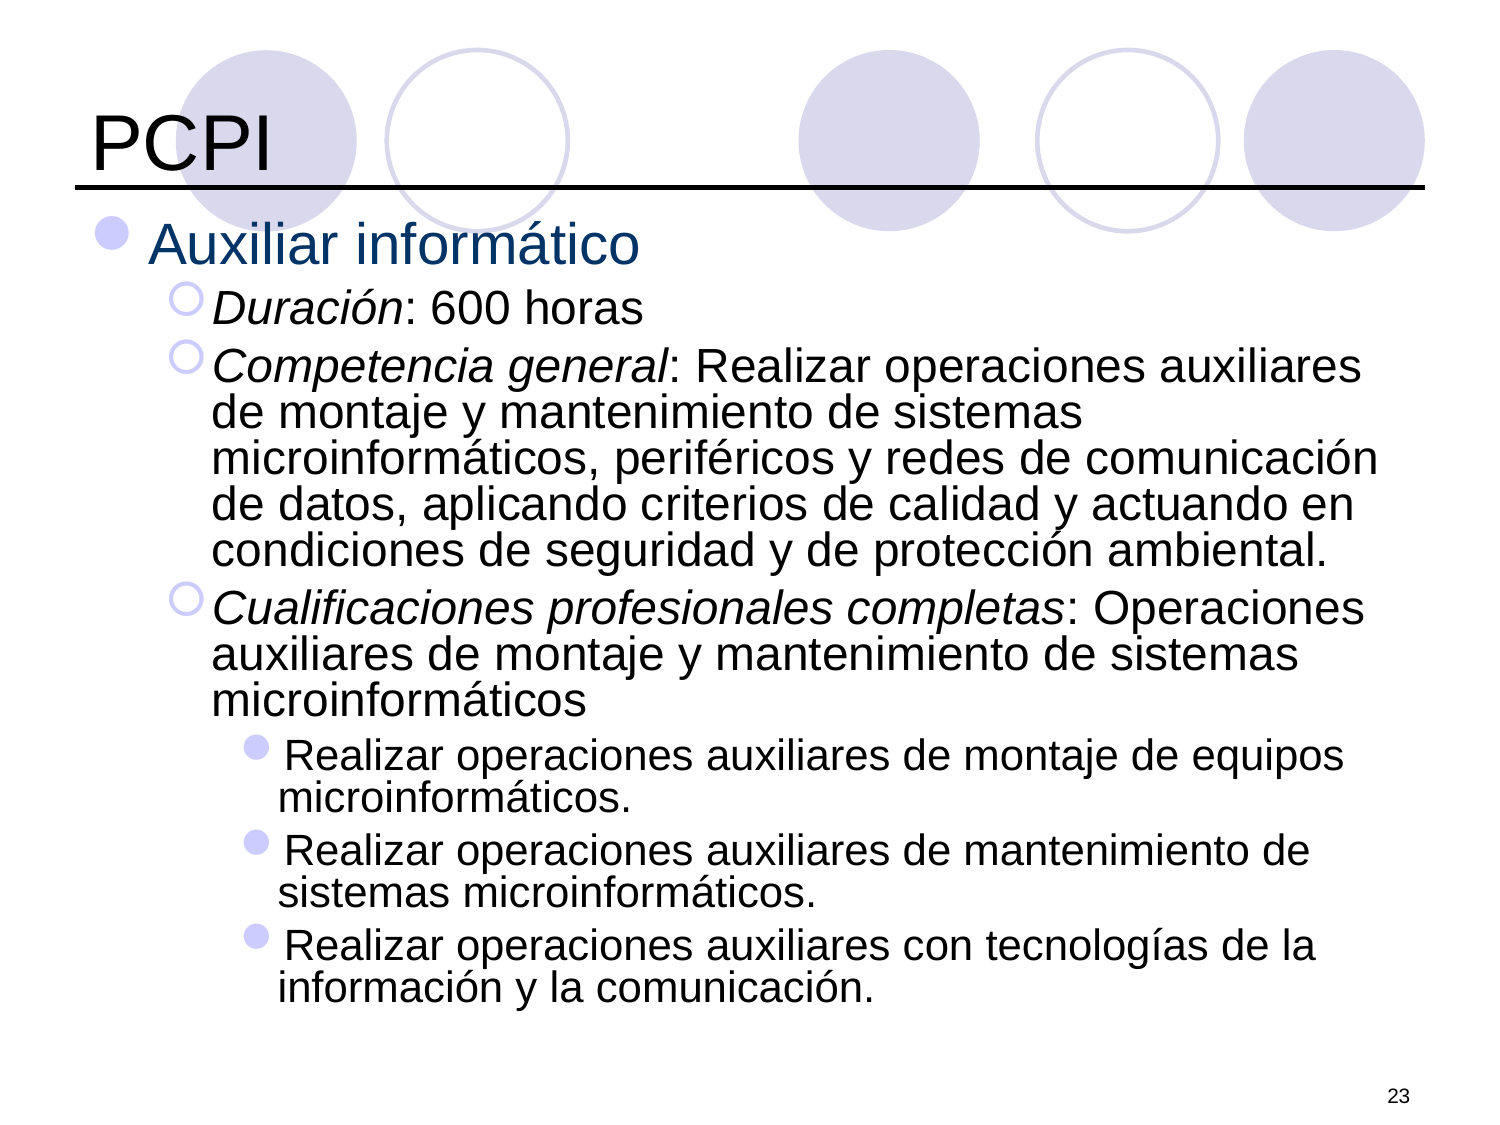

# PCPI
Auxiliar informático
Duración: 600 horas
Competencia general: Realizar operaciones auxiliares de montaje y mantenimiento de sistemas microinformáticos, periféricos y redes de comunicación de datos, aplicando criterios de calidad y actuando en condiciones de seguridad y de protección ambiental.
Cualificaciones profesionales completas: Operaciones auxiliares de montaje y mantenimiento de sistemas microinformáticos
Realizar operaciones auxiliares de montaje de equipos microinformáticos.
Realizar operaciones auxiliares de mantenimiento de sistemas microinformáticos.
Realizar operaciones auxiliares con tecnologías de la información y la comunicación.